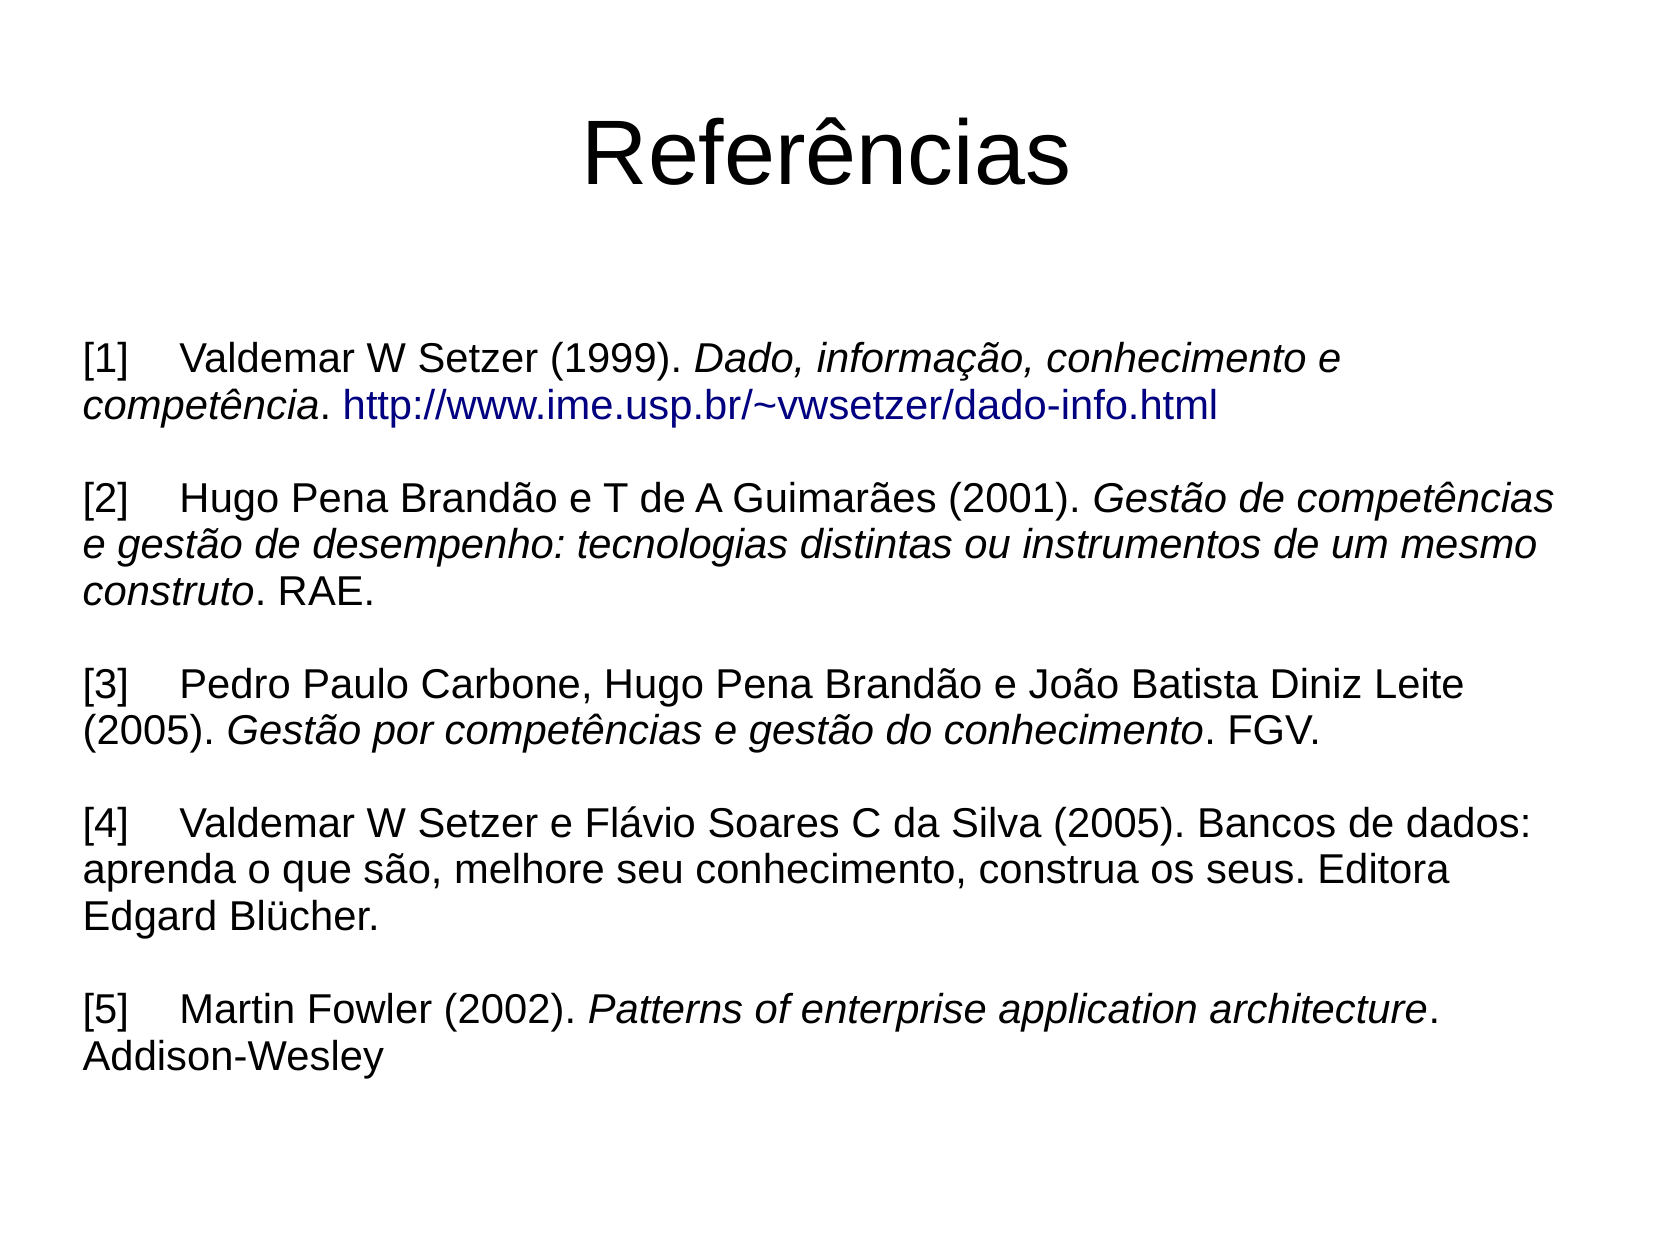

# Referências
[1]	 Valdemar W Setzer (1999). Dado, informação, conhecimento e competência. http://www.ime.usp.br/~vwsetzer/dado-info.html
[2]	 Hugo Pena Brandão e T de A Guimarães (2001). Gestão de competências e gestão de desempenho: tecnologias distintas ou instrumentos de um mesmo construto. RAE.
[3]	 Pedro Paulo Carbone, Hugo Pena Brandão e João Batista Diniz Leite (2005). Gestão por competências e gestão do conhecimento. FGV.
[4]	 Valdemar W Setzer e Flávio Soares C da Silva (2005). Bancos de dados: aprenda o que são, melhore seu conhecimento, construa os seus. Editora Edgard Blücher.
[5]	 Martin Fowler (2002). Patterns of enterprise application architecture. Addison-Wesley